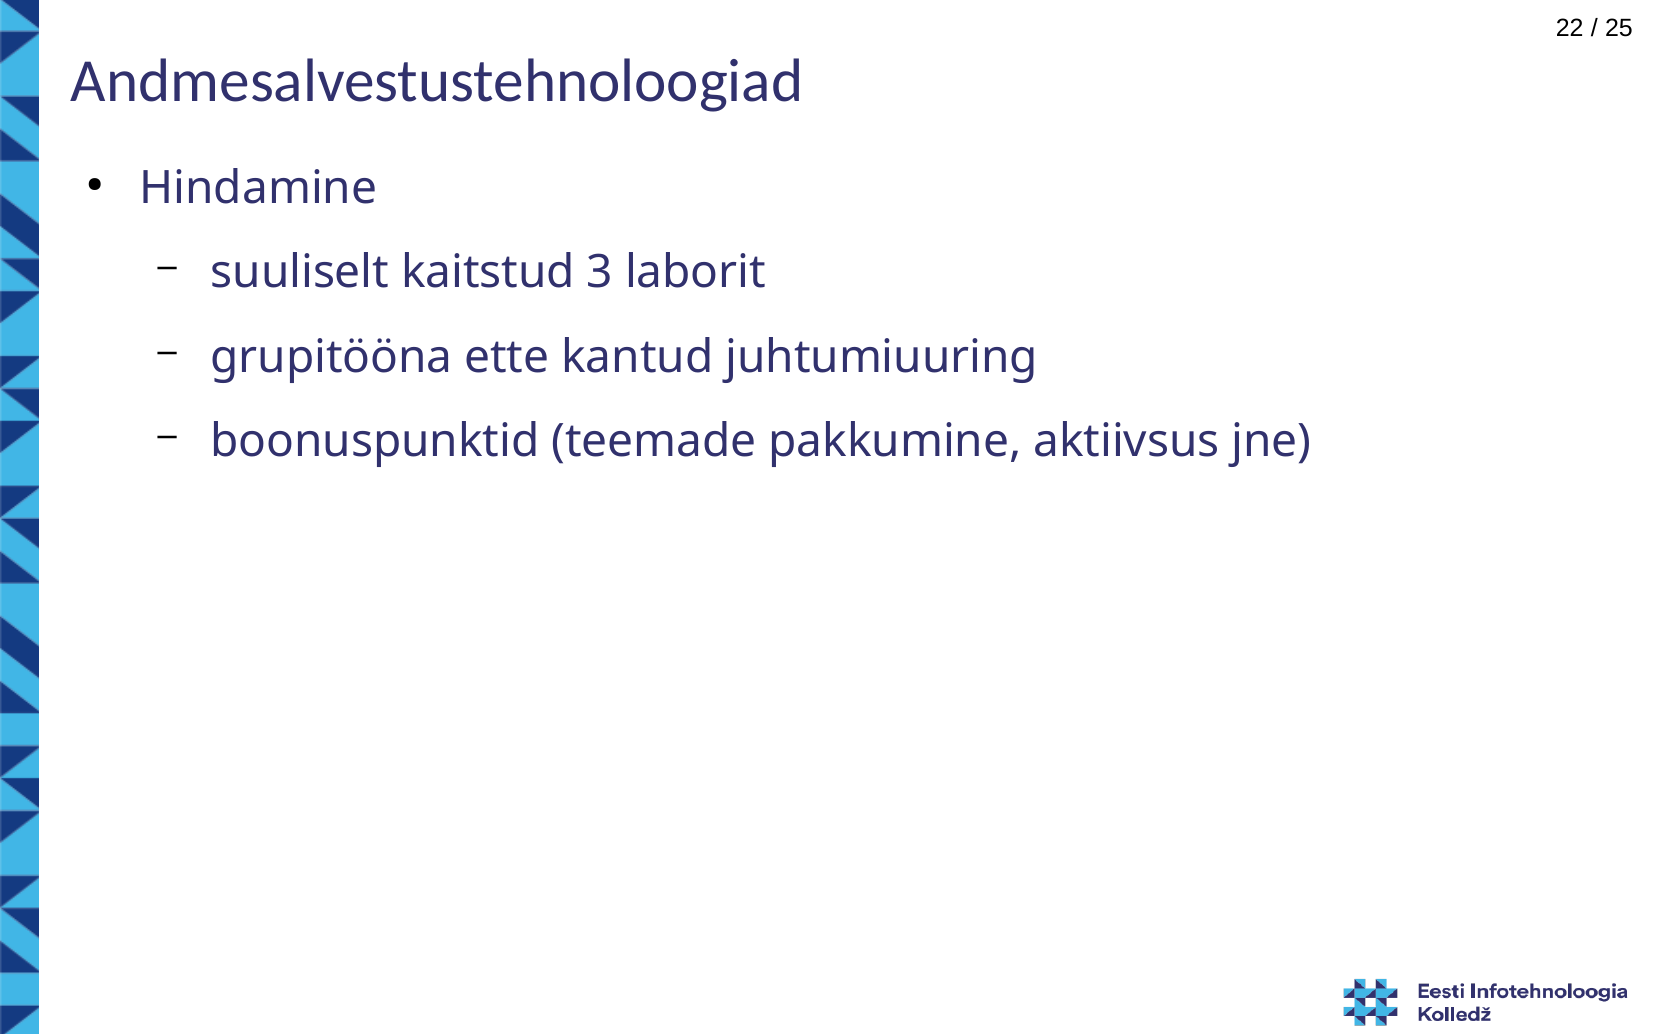

# Andmesalvestustehnoloogiad
Hindamine
suuliselt kaitstud 3 laborit
grupitööna ette kantud juhtumiuuring
boonuspunktid (teemade pakkumine, aktiivsus jne)